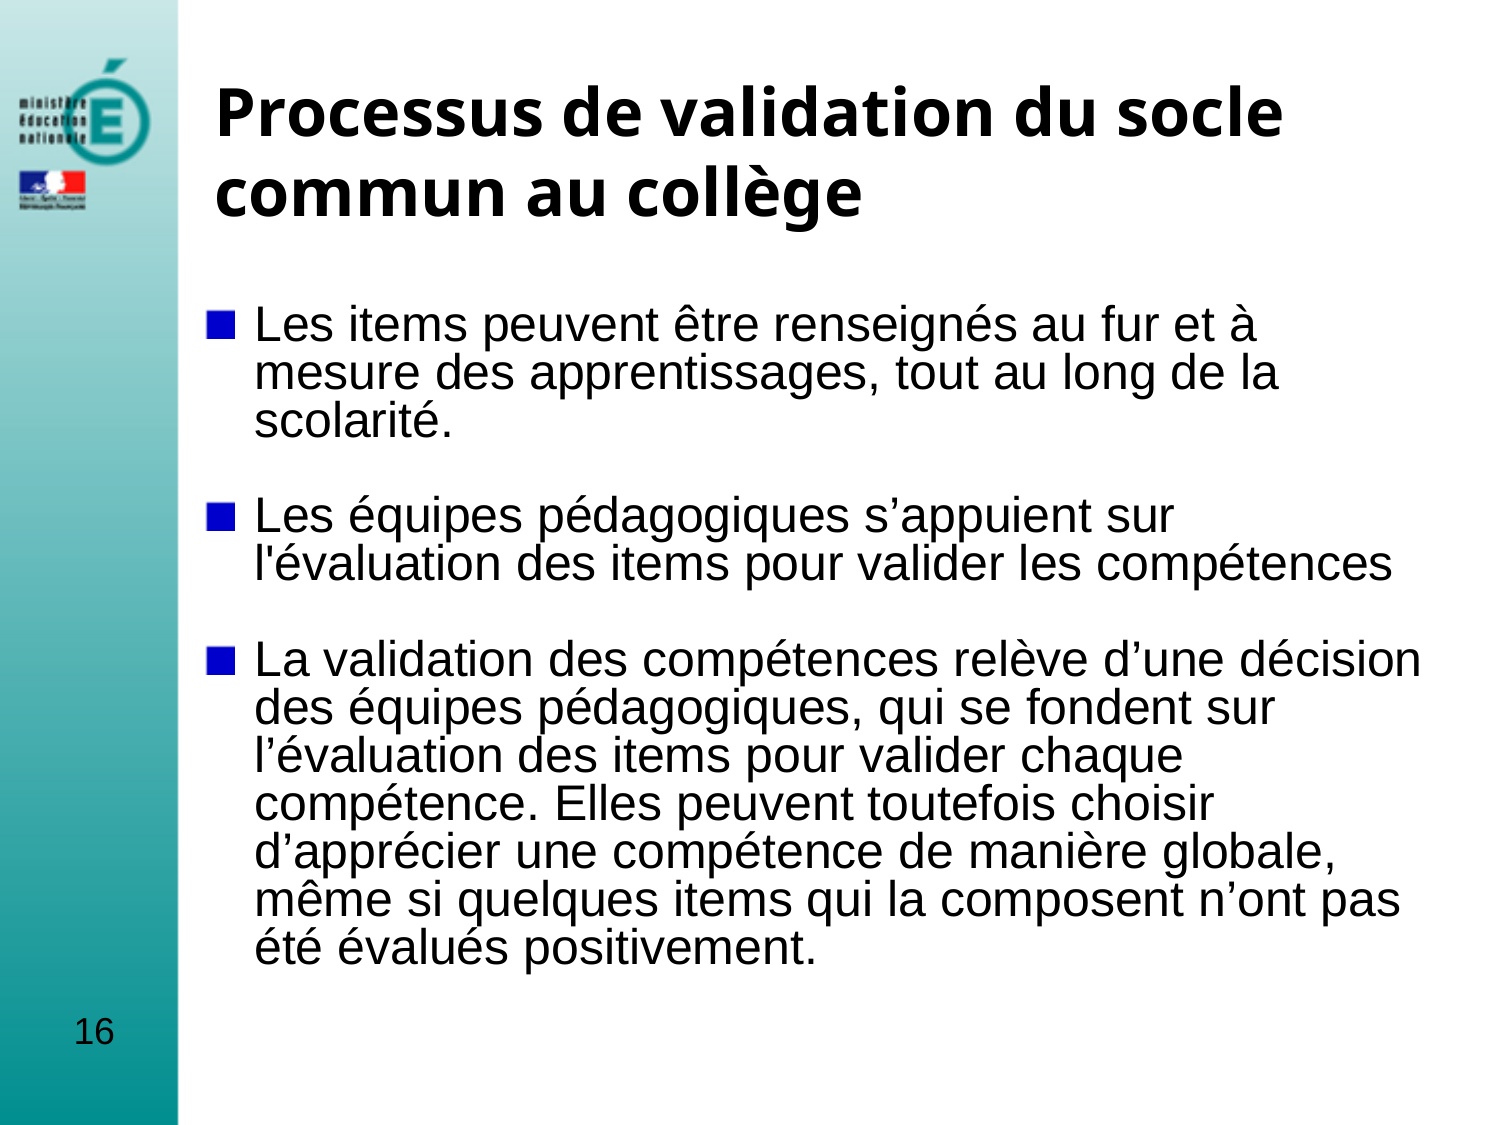

# Processus de validation du socle commun au collège
Les items peuvent être renseignés au fur et à mesure des apprentissages, tout au long de la scolarité.
Les équipes pédagogiques s’appuient sur l'évaluation des items pour valider les compétences
La validation des compétences relève d’une décision des équipes pédagogiques, qui se fondent sur l’évaluation des items pour valider chaque compétence. Elles peuvent toutefois choisir d’apprécier une compétence de manière globale, même si quelques items qui la composent n’ont pas été évalués positivement.